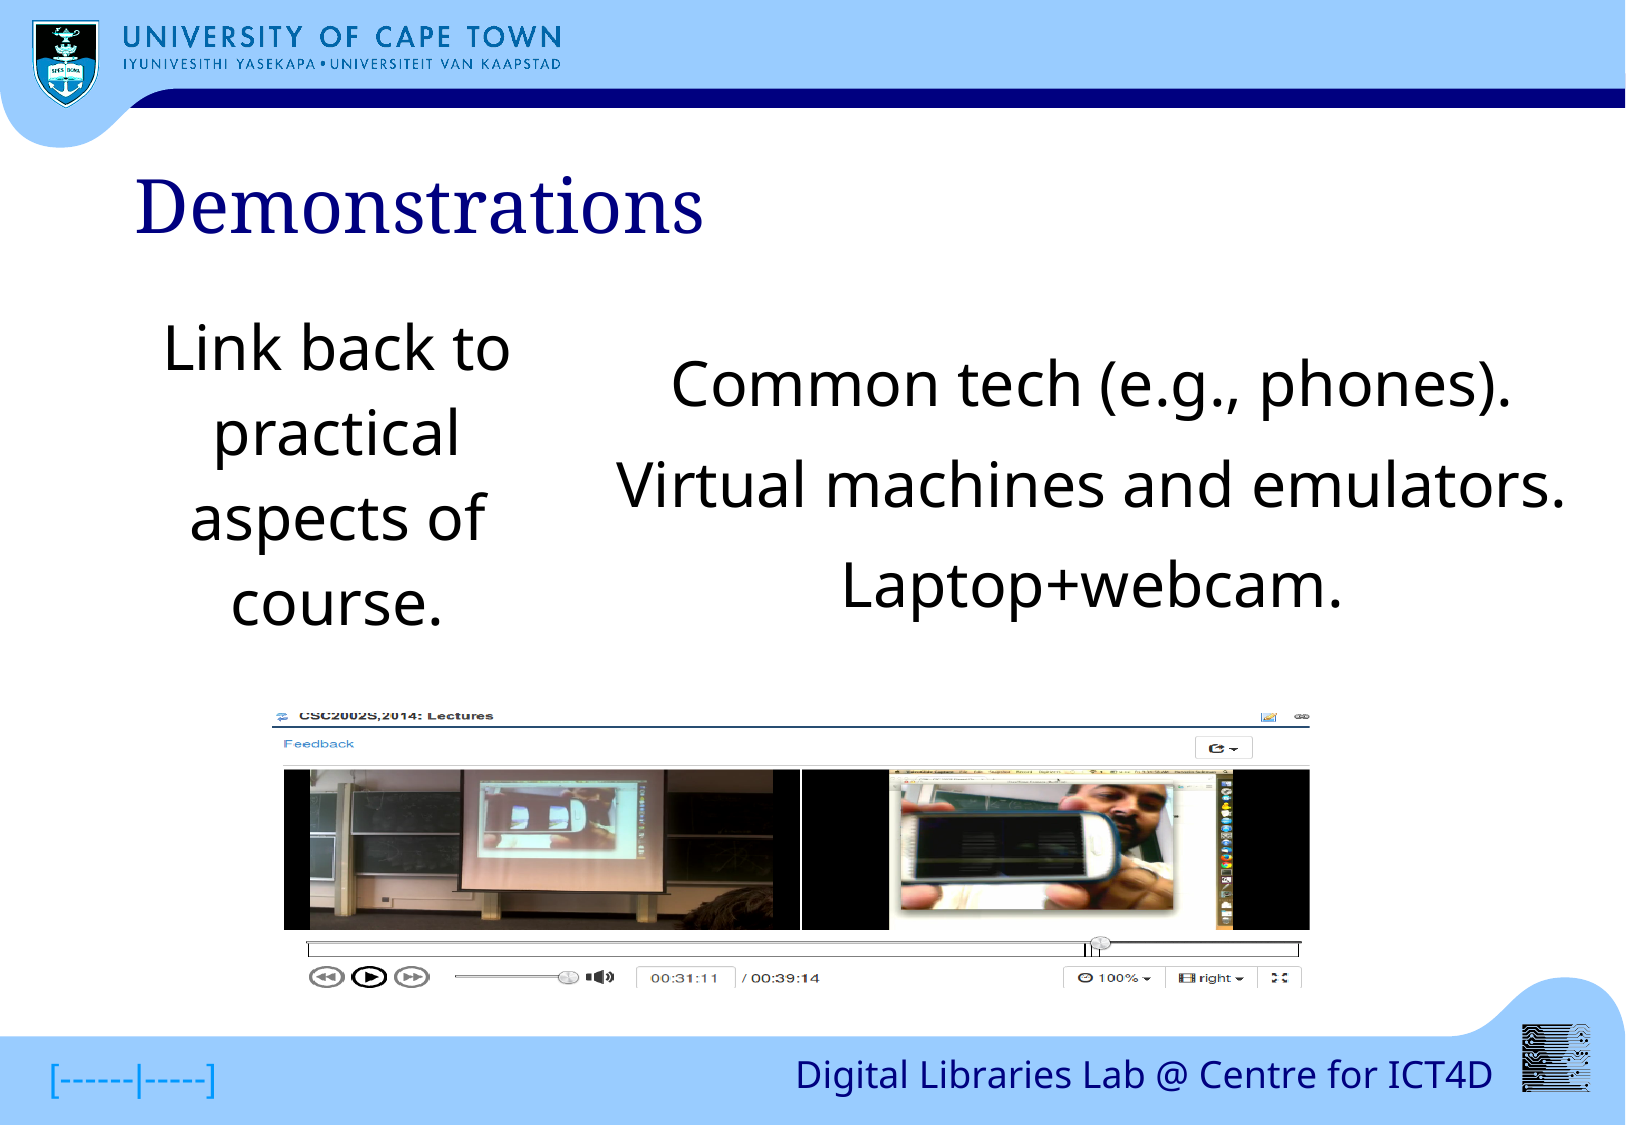

# Demonstrations
Link back to practical aspects of course.
Common tech (e.g., phones).
Virtual machines and emulators.
Laptop+webcam.
[------|-----]